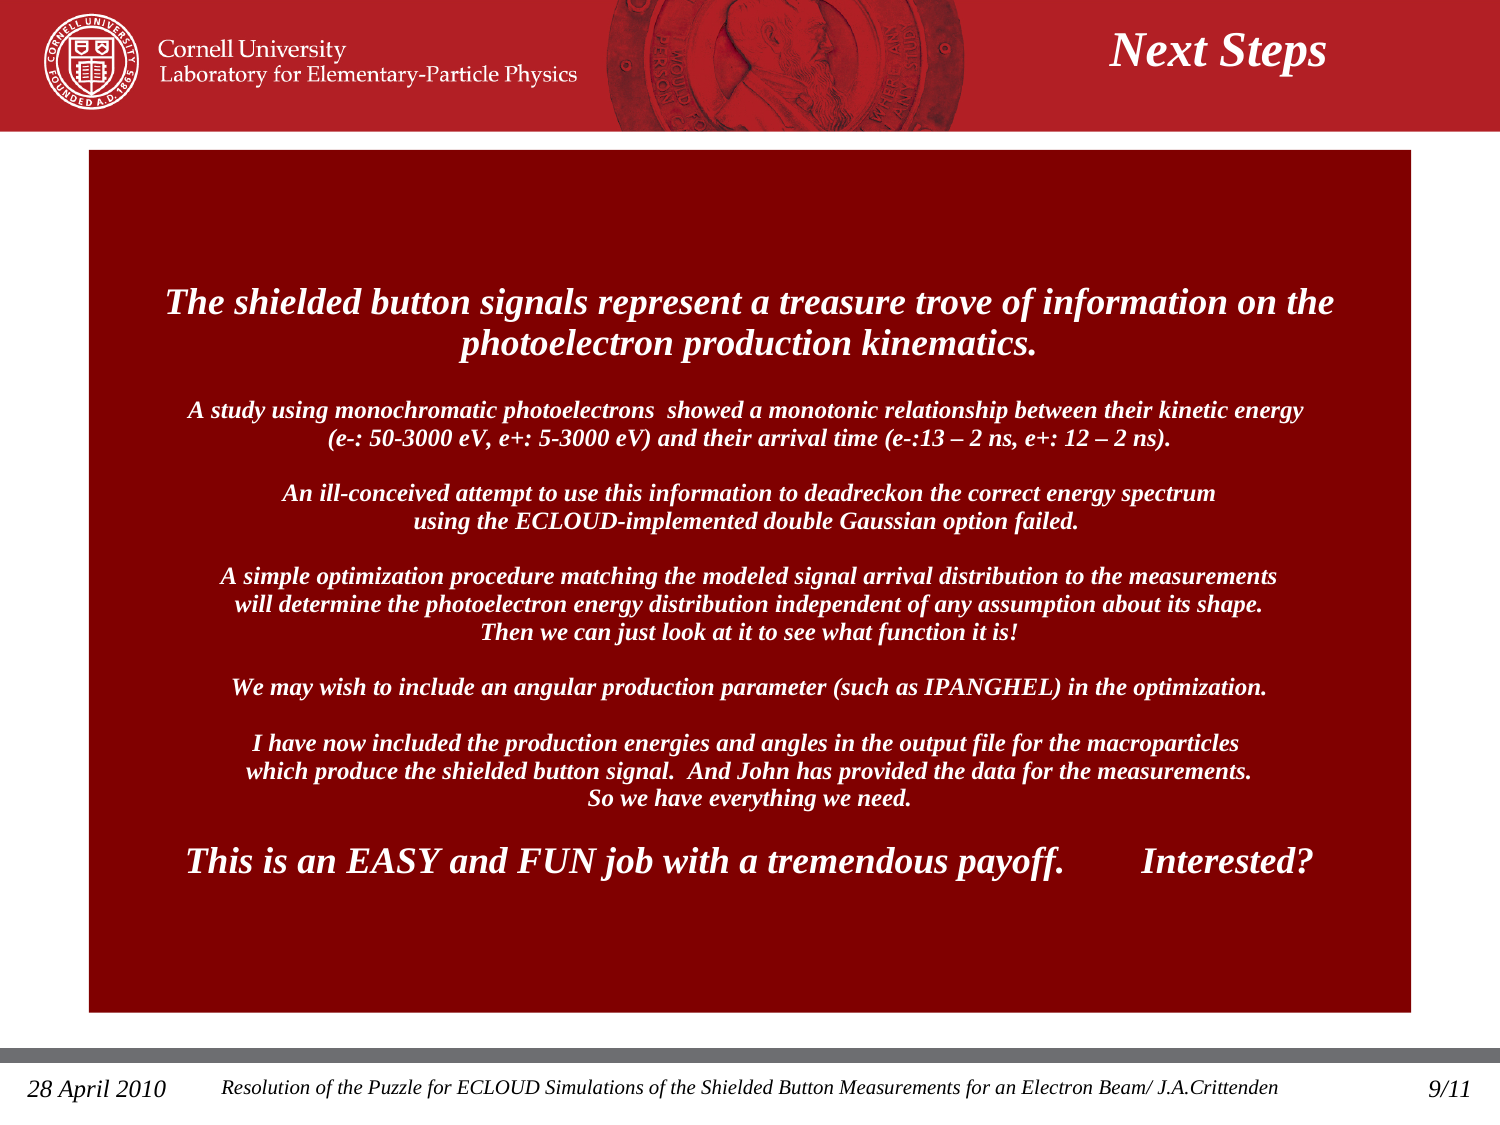

Next Steps
The shielded button signals represent a treasure trove of information on the photoelectron production kinematics.
A study using monochromatic photoelectrons showed a monotonic relationship between their kinetic energy
(e-: 50-3000 eV, e+: 5-3000 eV) and their arrival time (e-:13 – 2 ns, e+: 12 – 2 ns).
An ill-conceived attempt to use this information to deadreckon the correct energy spectrum
using the ECLOUD-implemented double Gaussian option failed.
A simple optimization procedure matching the modeled signal arrival distribution to the measurements
will determine the photoelectron energy distribution independent of any assumption about its shape.
Then we can just look at it to see what function it is!
We may wish to include an angular production parameter (such as IPANGHEL) in the optimization.
I have now included the production energies and angles in the output file for the macroparticles
which produce the shielded button signal. And John has provided the data for the measurements.
So we have everything we need.
This is an EASY and FUN job with a tremendous payoff. Interested?